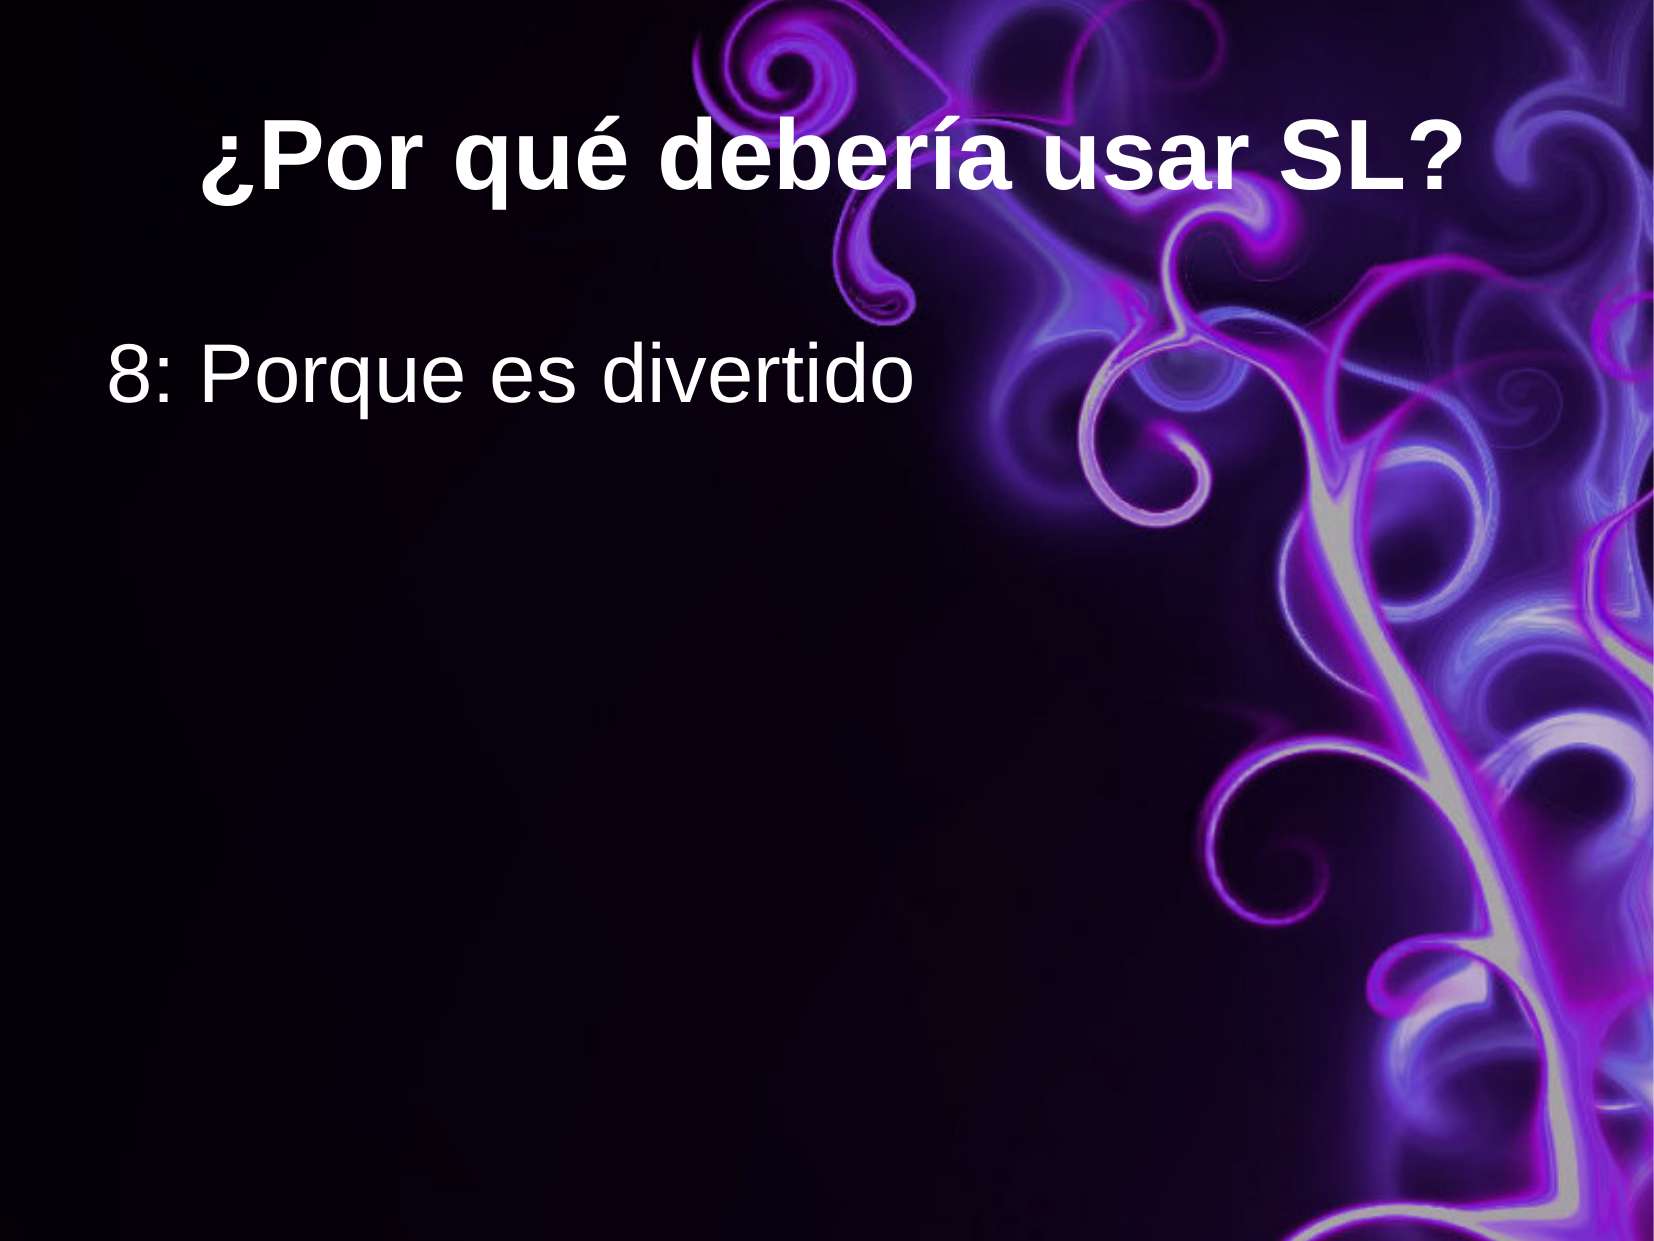

¿Por qué debería usar SL?
# 8: Porque es divertido